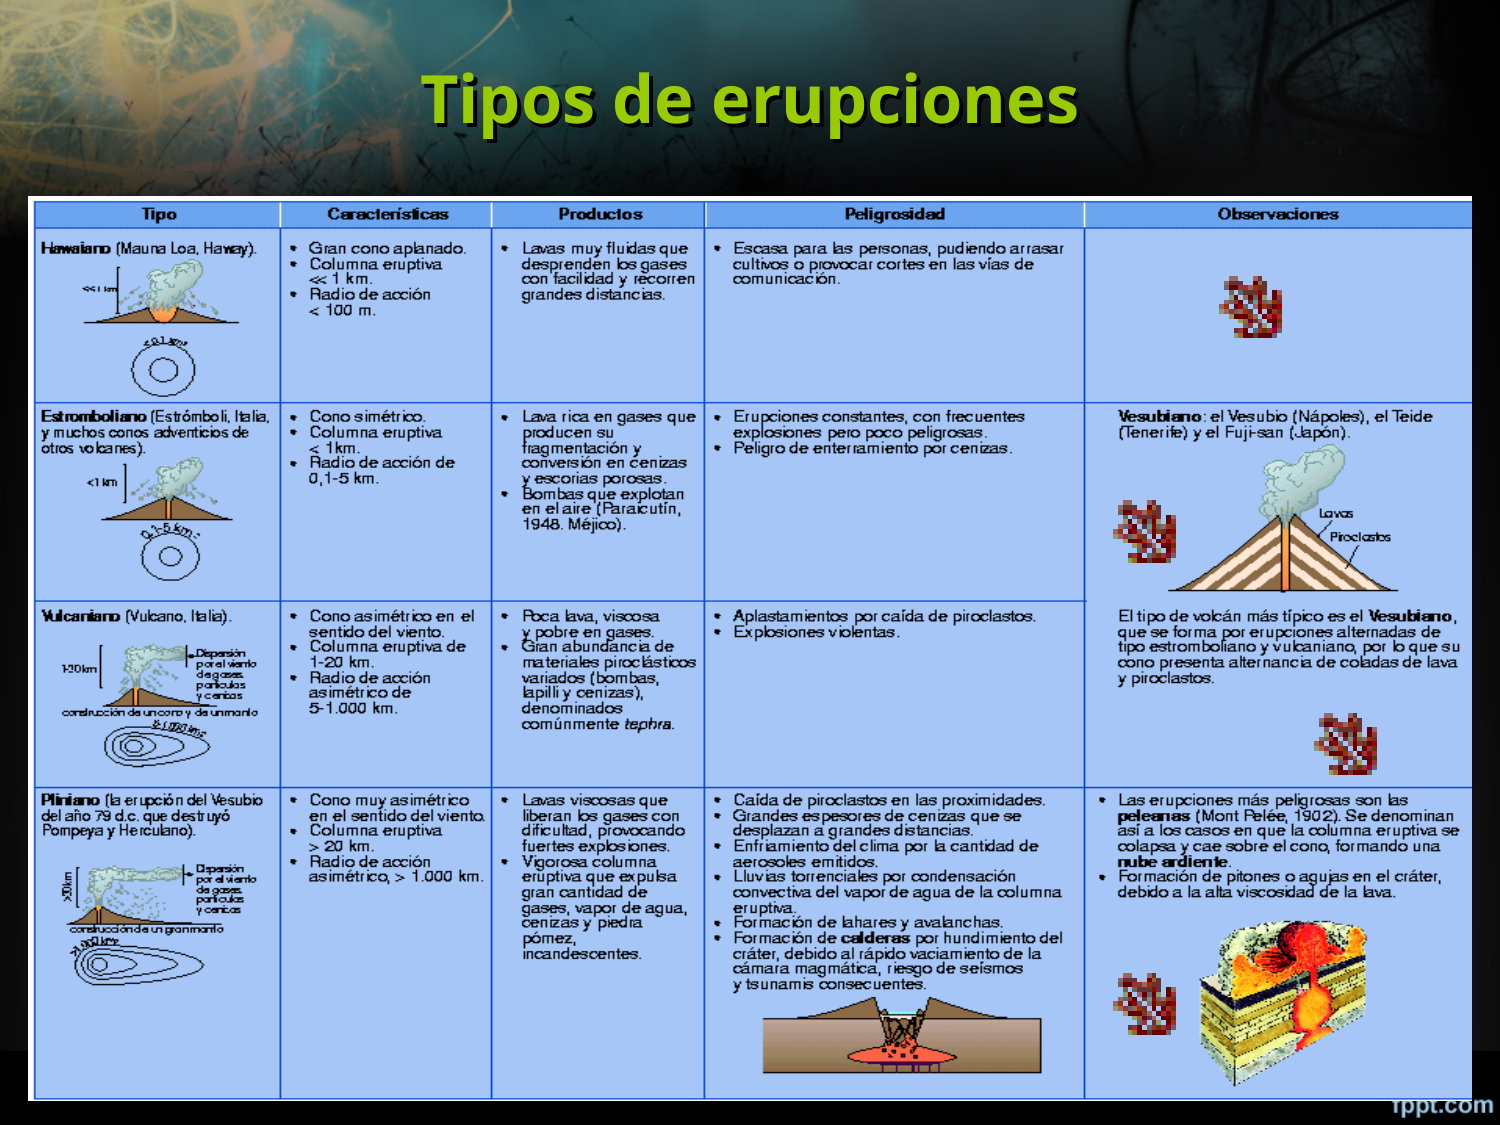

# Tipos de erupciones
Riesgos geológicos internos